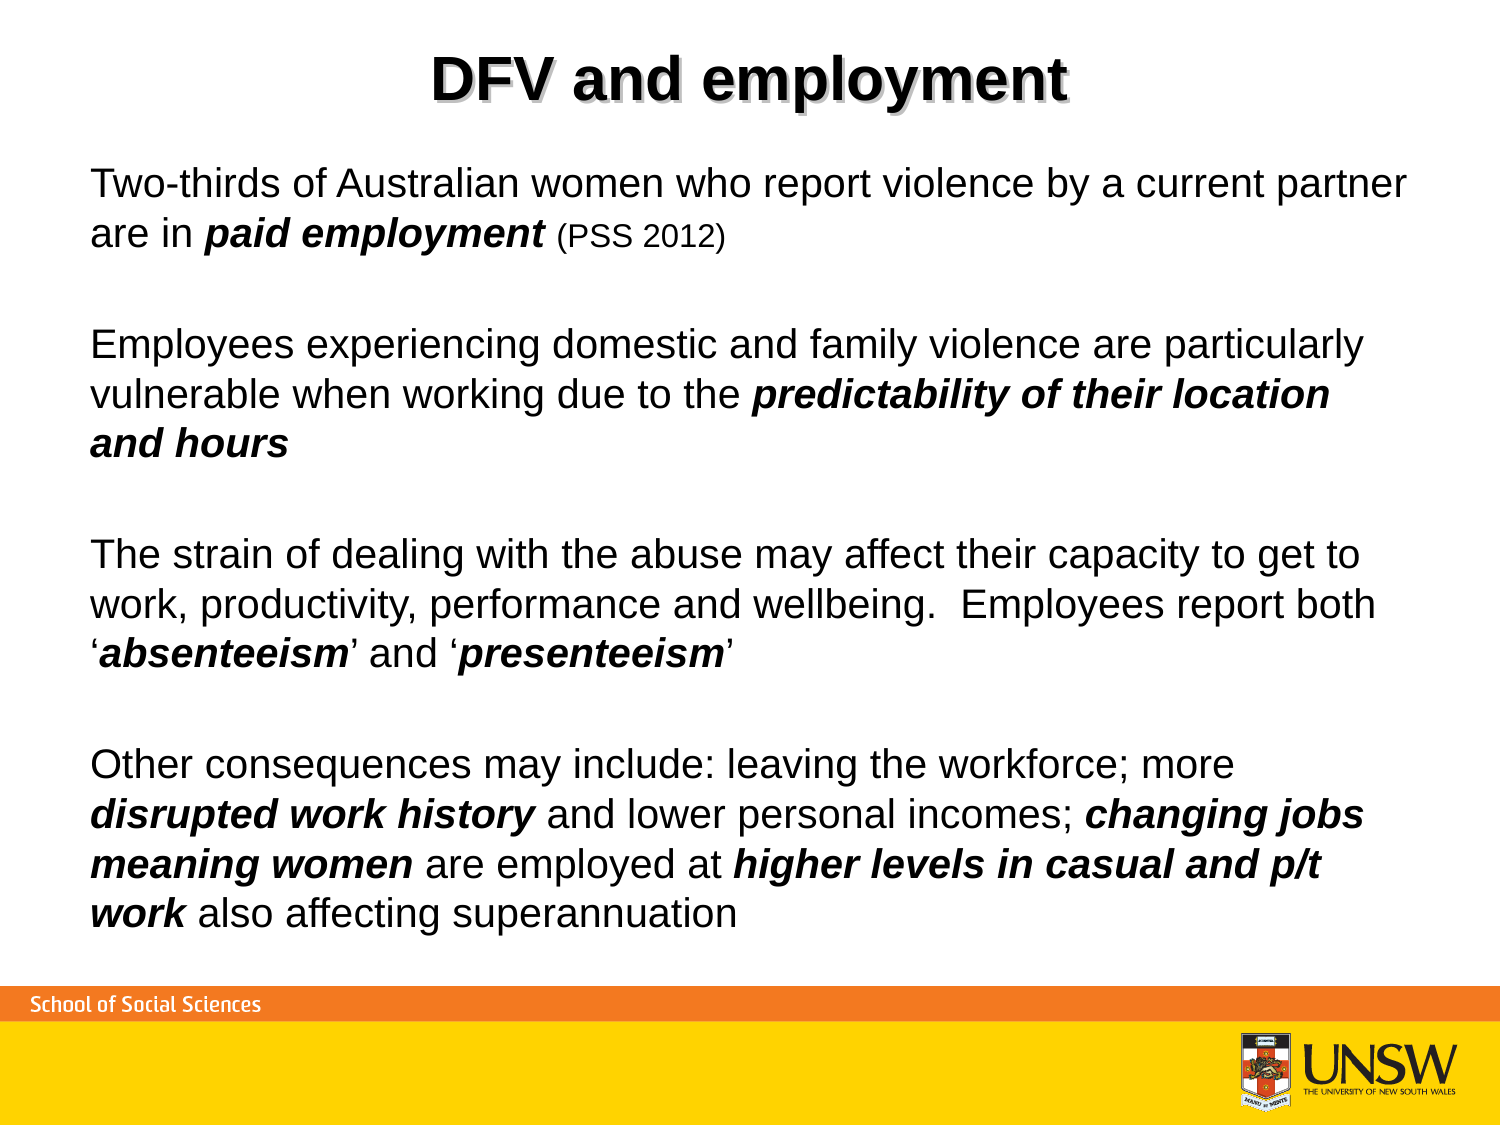

# DFV and employment
Two-thirds of Australian women who report violence by a current partner are in paid employment (PSS 2012)
Employees experiencing domestic and family violence are particularly vulnerable when working due to the predictability of their location and hours
The strain of dealing with the abuse may affect their capacity to get to work, productivity, performance and wellbeing. Employees report both ‘absenteeism’ and ‘presenteeism’
Other consequences may include: leaving the workforce; more disrupted work history and lower personal incomes; changing jobs meaning women are employed at higher levels in casual and p/t work also affecting superannuation